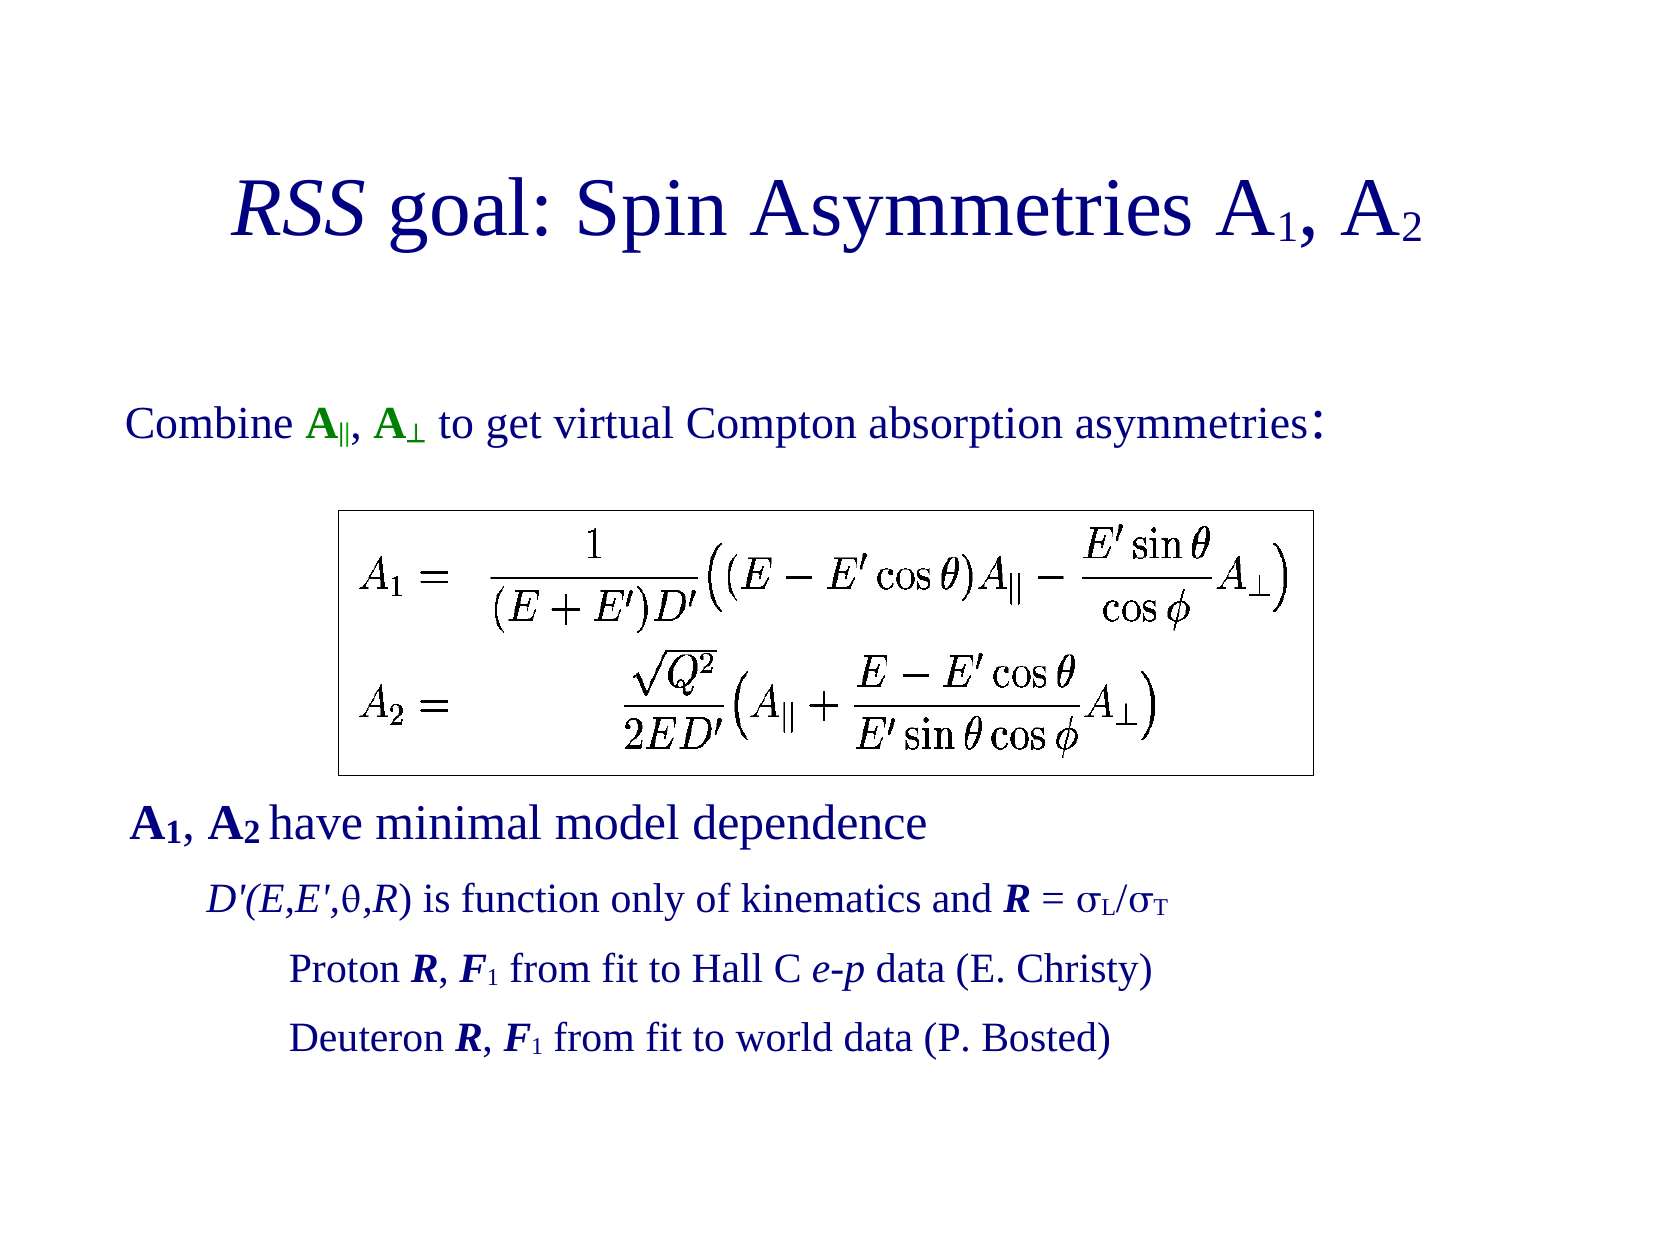

# RSS goal: Spin Asymmetries A1, A2
Combine A||, A⊥ to get virtual Compton absorption asymmetries:
A1, A2 have minimal model dependence
D'(E,E',,R) is function only of kinematics and R = L/T
Proton R, F1 from fit to Hall C e-p data (E. Christy)
Deuteron R, F1 from fit to world data (P. Bosted)